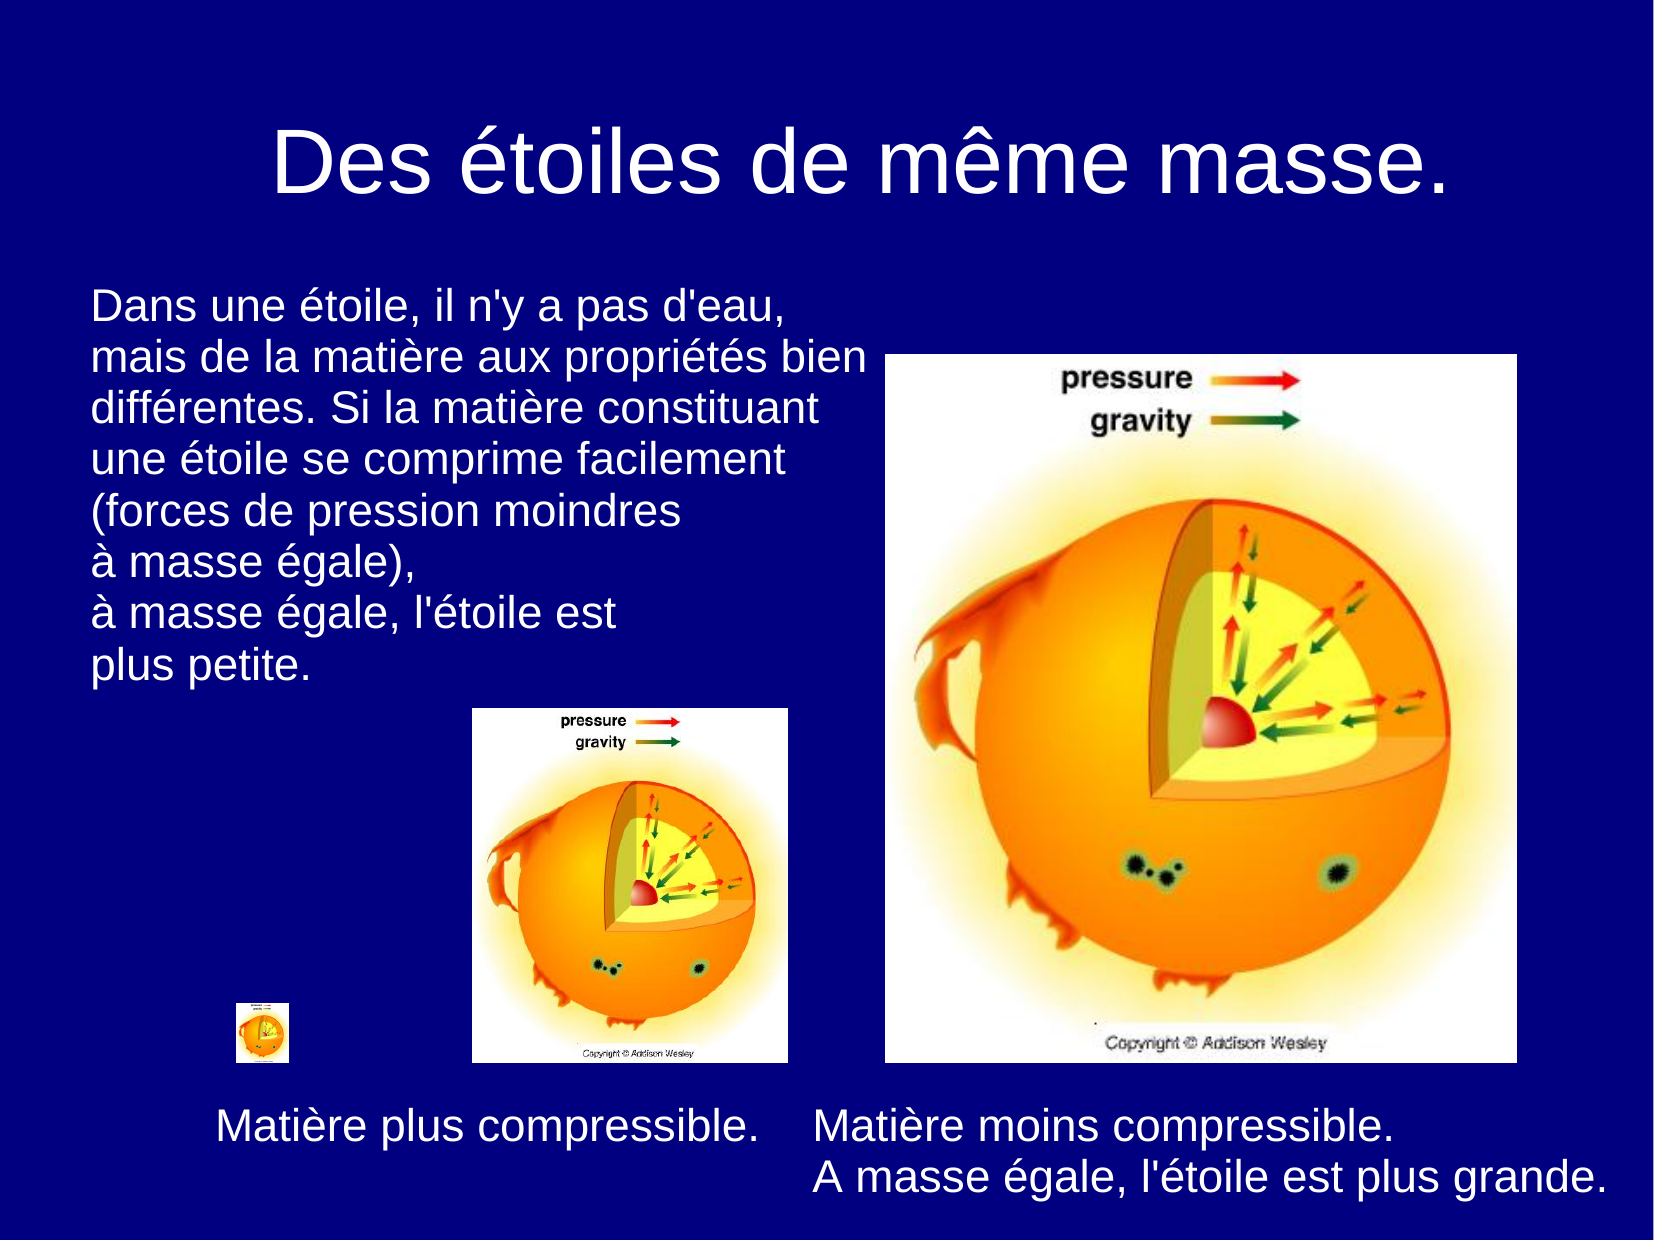

# Des étoiles de même masse.
Dans une étoile, il n'y a pas d'eau,
mais de la matière aux propriétés bien
différentes. Si la matière constituant
une étoile se comprime facilement
(forces de pression moindres
à masse égale),
à masse égale, l'étoile est
plus petite.
Matière plus compressible.
Matière moins compressible.
A masse égale, l'étoile est plus grande.